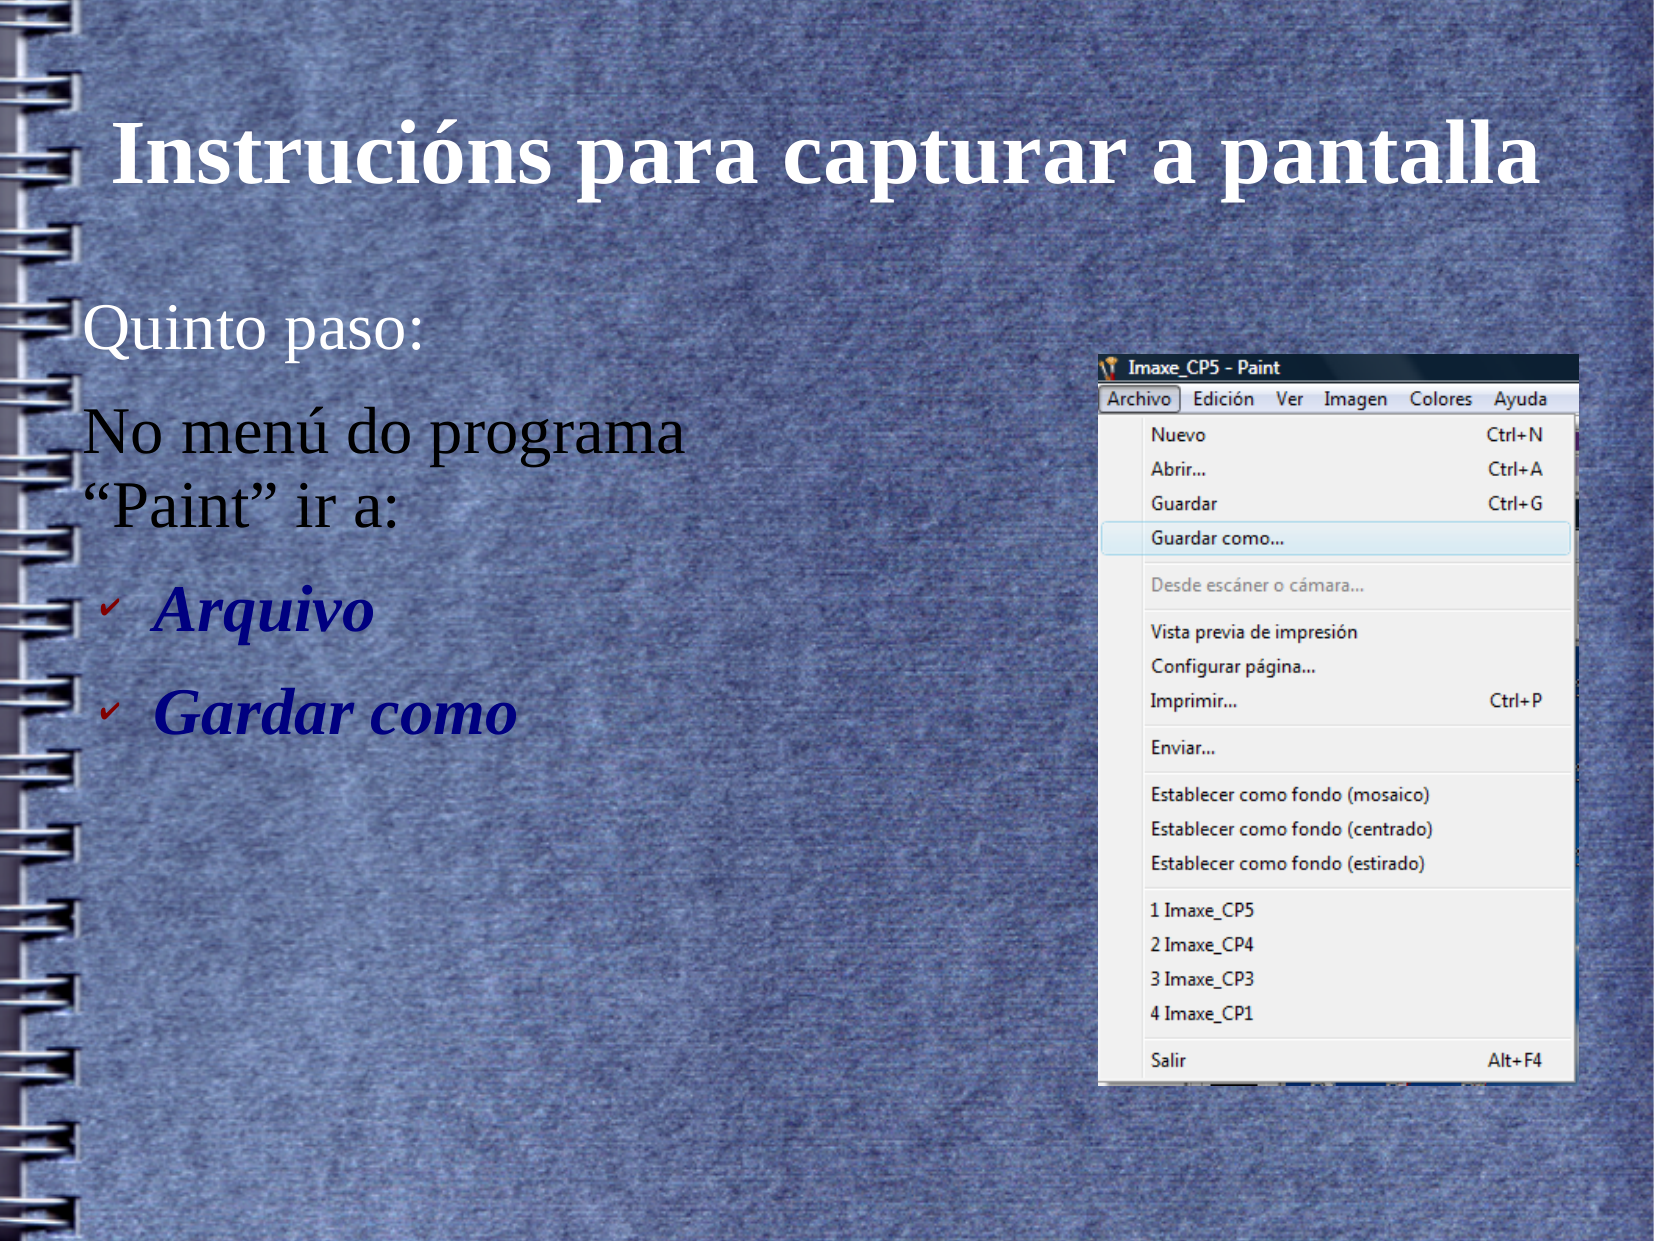

# Instrucións para capturar a pantalla
Quinto paso:
No menú do programa “Paint” ir a:
Arquivo
Gardar como